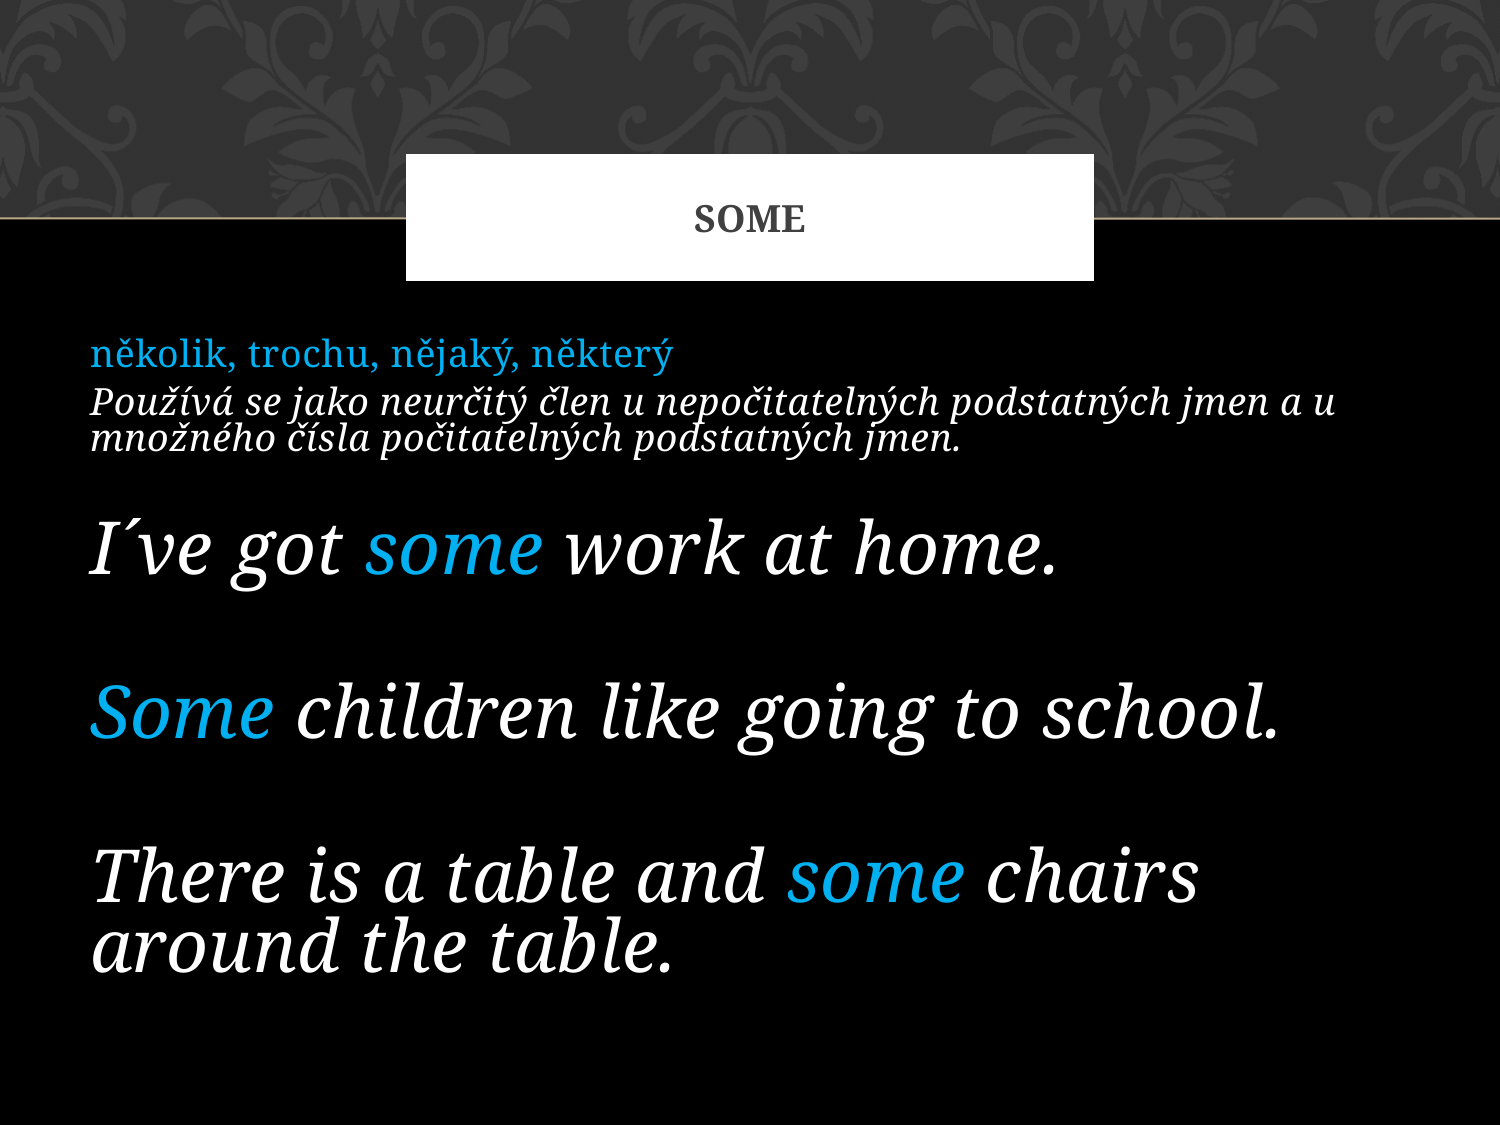

SOME
# několik, trochu, nějaký, některý
Používá se jako neurčitý člen u nepočitatelných podstatných jmen a u množného čísla počitatelných podstatných jmen.
I´ve got some work at home.
Some children like going to school.
There is a table and some chairs around the table.